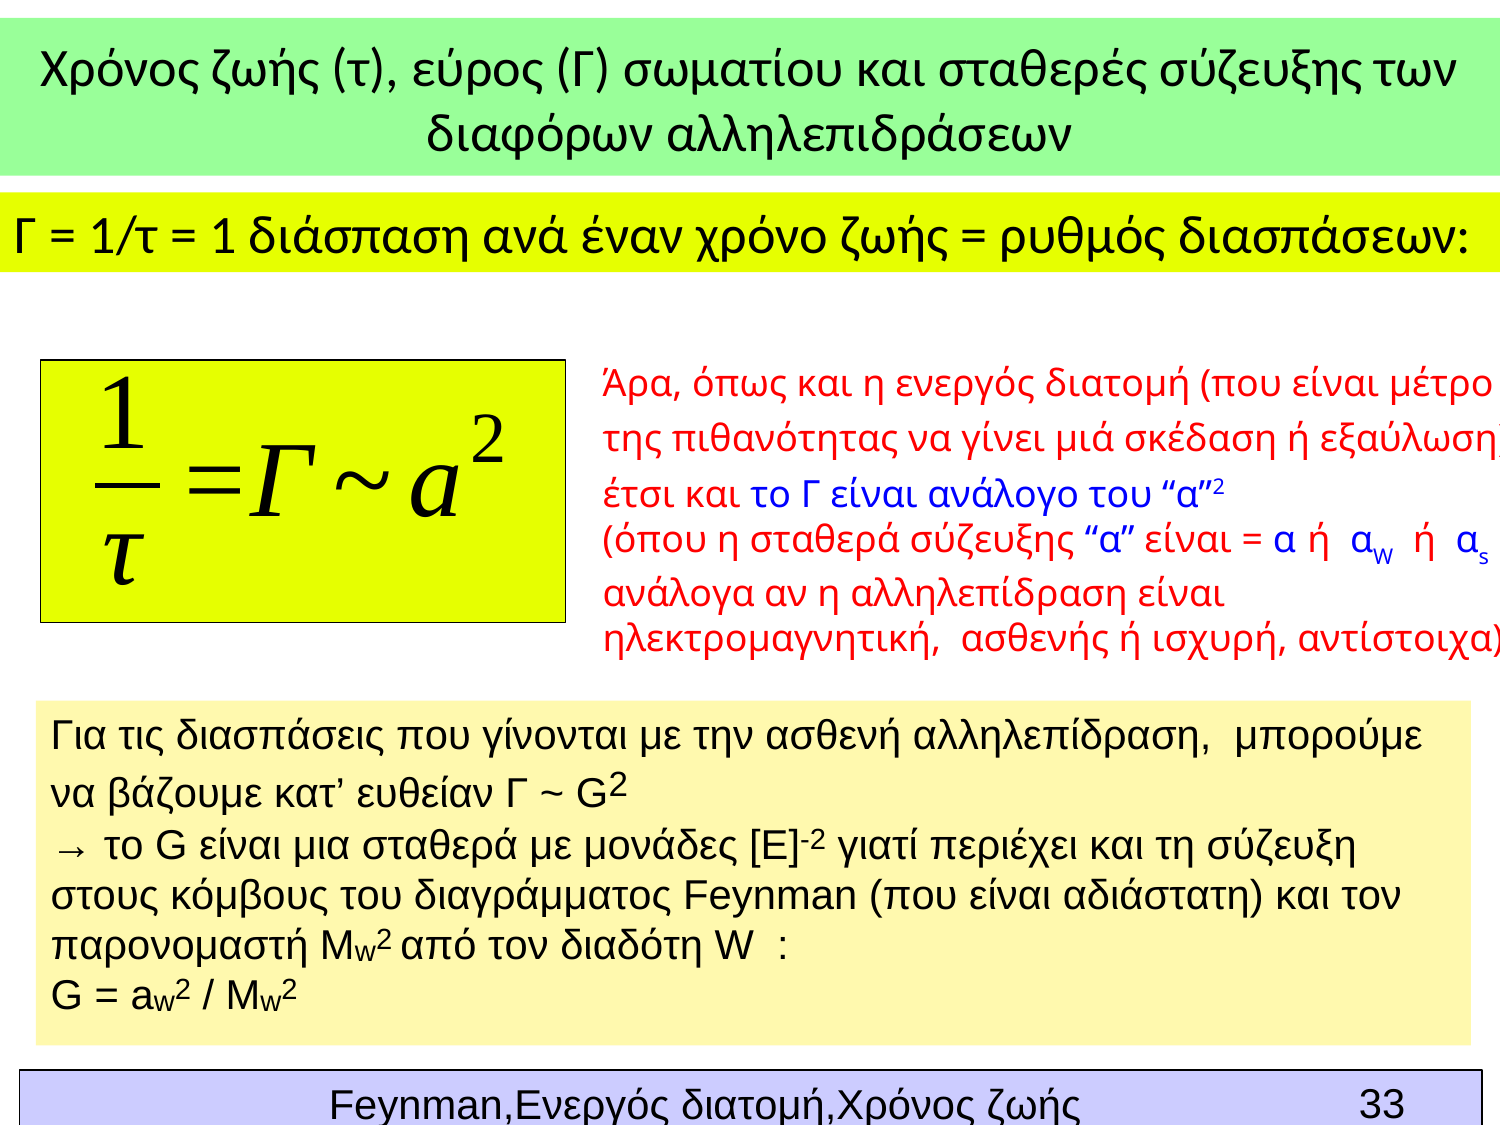

Χρόνος ζωής (τ), εύρος (Γ) σωματίου και σταθερές σύζευξης των διαφόρων αλληλεπιδράσεων
Γ = 1/τ = 1 διάσπαση ανά έναν χρόνο ζωής = ρυθμός διασπάσεων:
Άρα, όπως και η ενεργός διατομή (που είναι μέτρο
της πιθανότητας να γίνει μιά σκέδαση ή εξαύλωση),
έτσι και το Γ είναι ανάλογο του “α”2
(όπου η σταθερά σύζευξης “α” είναι = α ή αW ή αs ,
ανάλογα αν η αλληλεπίδραση είναι
ηλεκτρομαγνητική, ασθενής ή ισχυρή, αντίστοιχα)
Για τις διασπάσεις που γίνονται με την ασθενή αλληλεπίδραση, μπορούμε να βάζουμε κατ’ ευθείαν Γ ~ G2
→ το G είναι μια σταθερά με μονάδες [Ε]-2 γιατί περιέχει και τη σύζευξη στους κόμβους του διαγράμματος Feynman (που είναι αδιάστατη) και τον παρονομαστή Mw2 από τον διαδότη W :
G = aw2 / Mw2
33
Feynman,Eνεργός διατομή,Xρόνος ζωής